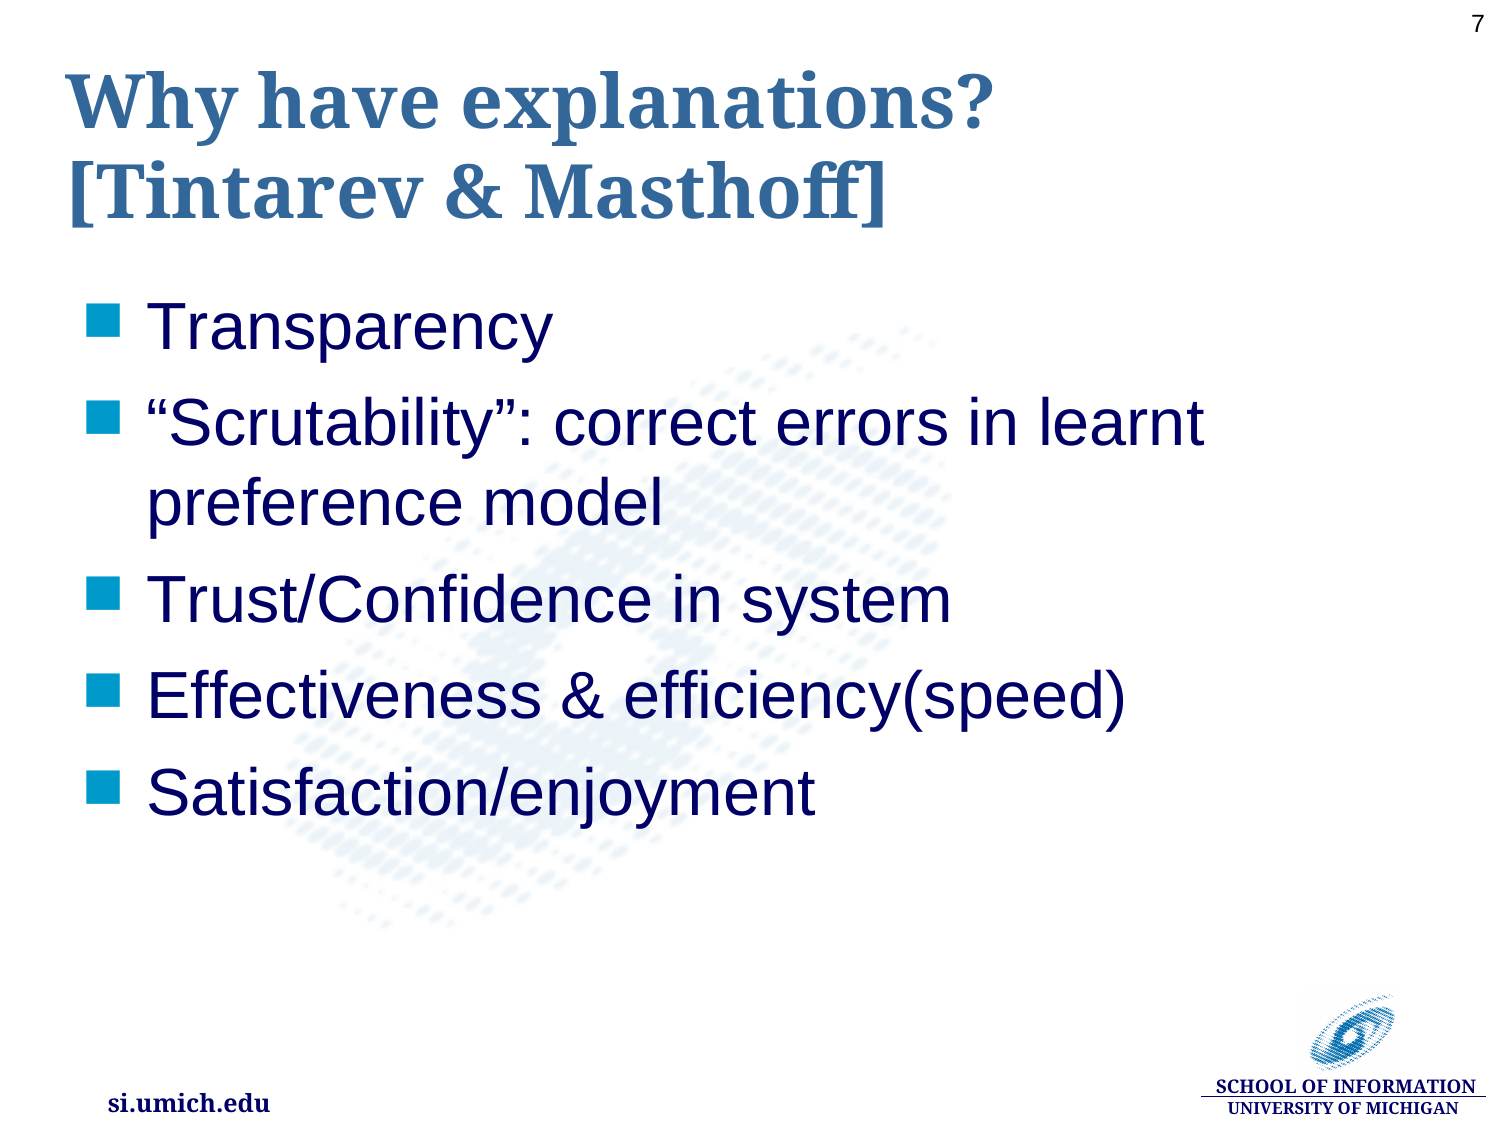

# Why have explanations? [Tintarev & Masthoff]
Transparency
“Scrutability”: correct errors in learnt preference model
Trust/Confidence in system
Effectiveness & efficiency(speed)
Satisfaction/enjoyment